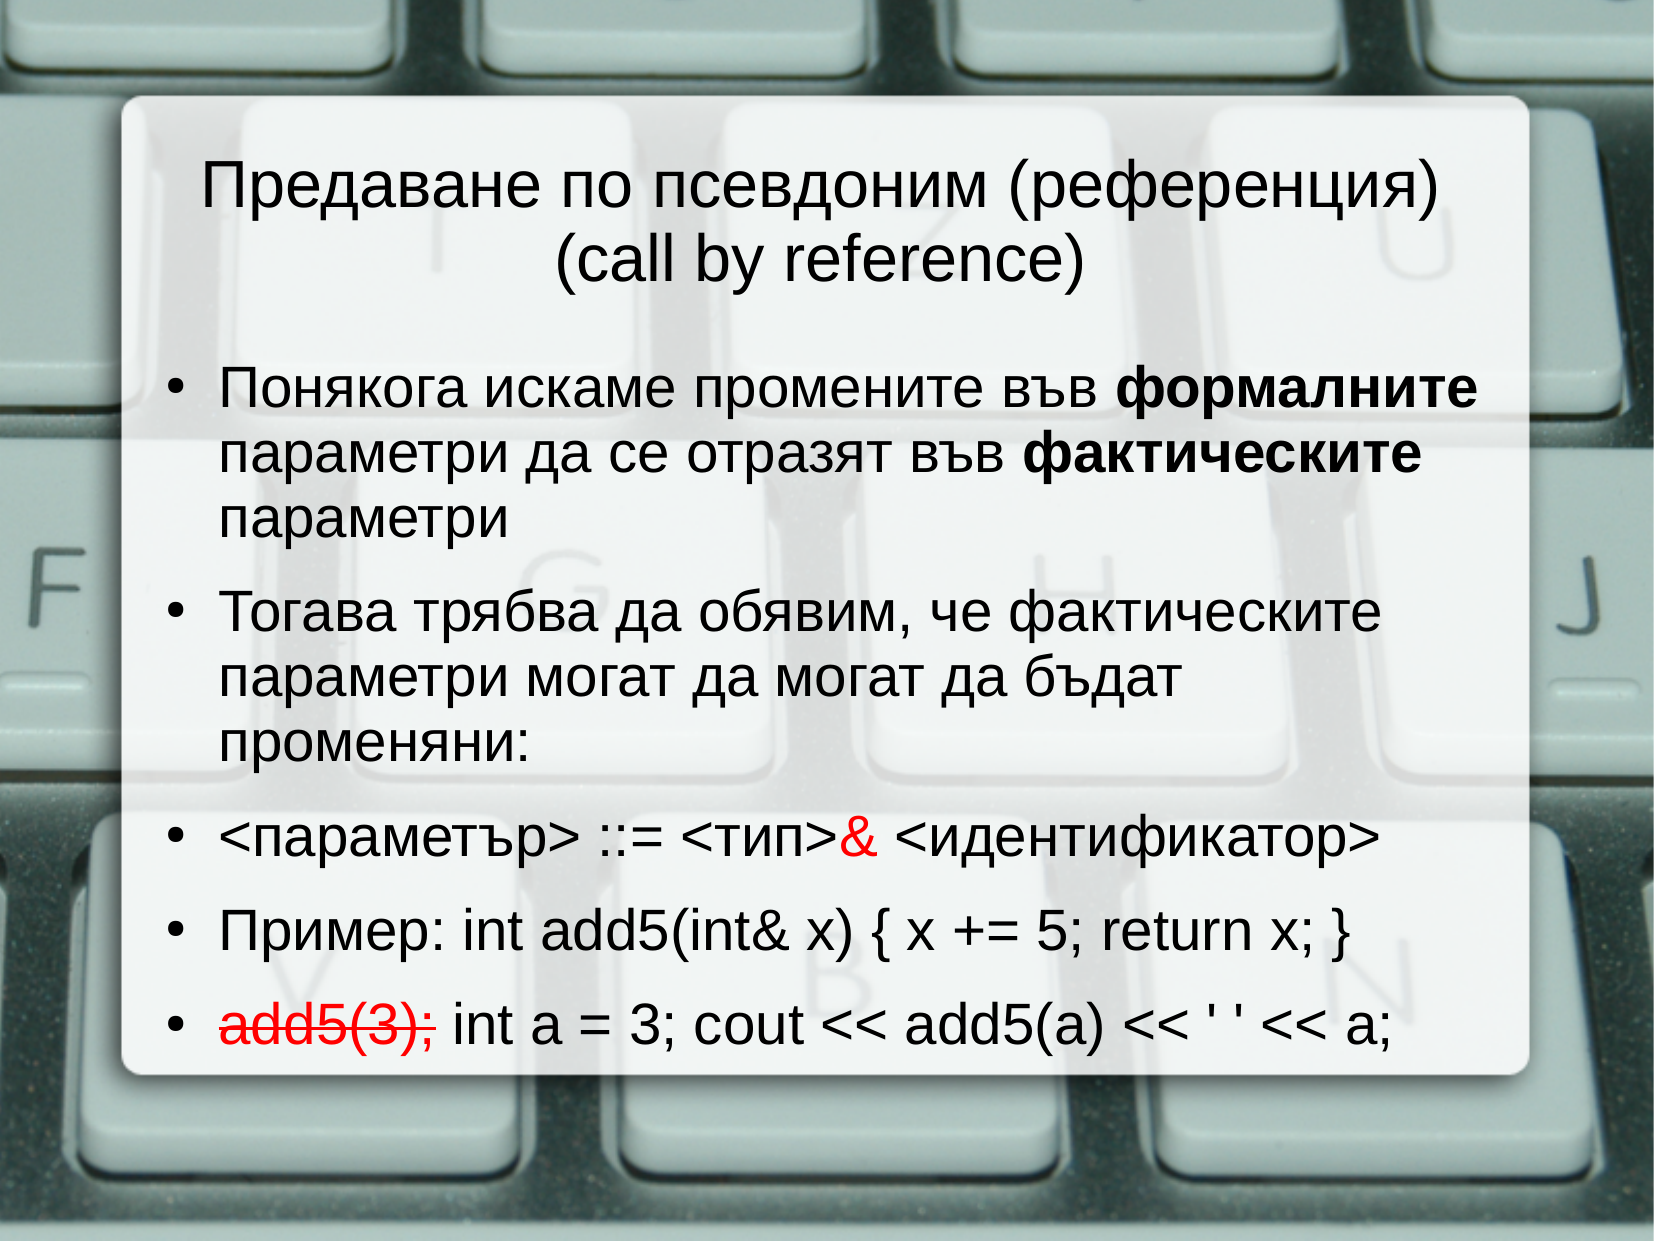

# Предаване по псевдоним (референция) (call by reference)
Понякога искаме промените във формалните параметри да се отразят във фактическите параметри
Тогава трябва да обявим, че фактическите параметри могат да могат да бъдат променяни:
<параметър> ::= <тип>& <идентификатор>
Пример: int add5(int& x) { x += 5; return x; }
add5(3); int a = 3; cout << add5(a) << ' ' << a;